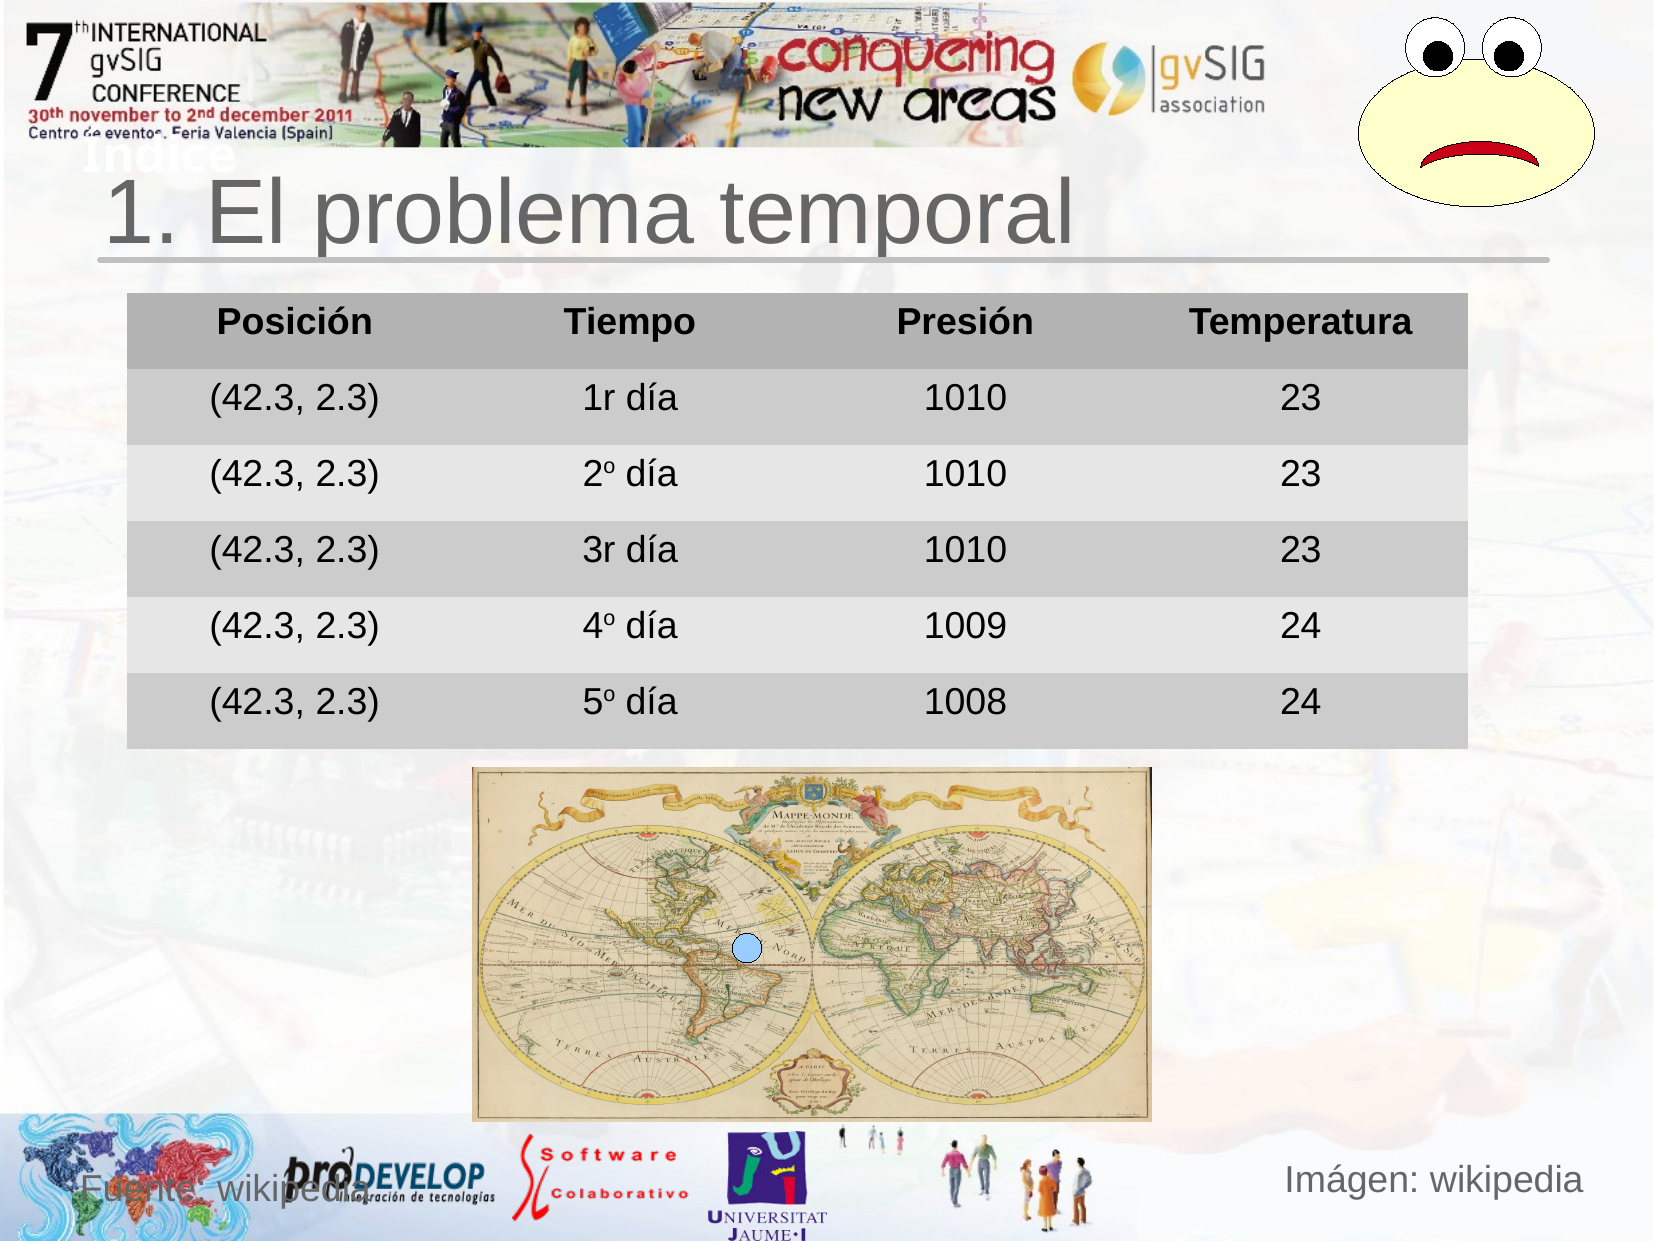

# Índice
1. El problema temporal
| Posición | Tiempo | Presión | Temperatura |
| --- | --- | --- | --- |
| (42.3, 2.3) | 1r día | 1010 | 23 |
| (42.3, 2.3) | 2o día | 1010 | 23 |
| (42.3, 2.3) | 3r día | 1010 | 23 |
| (42.3, 2.3) | 4o día | 1009 | 24 |
| (42.3, 2.3) | 5o día | 1008 | 24 |
Imágen: wikipedia
Fuente: wikipedia